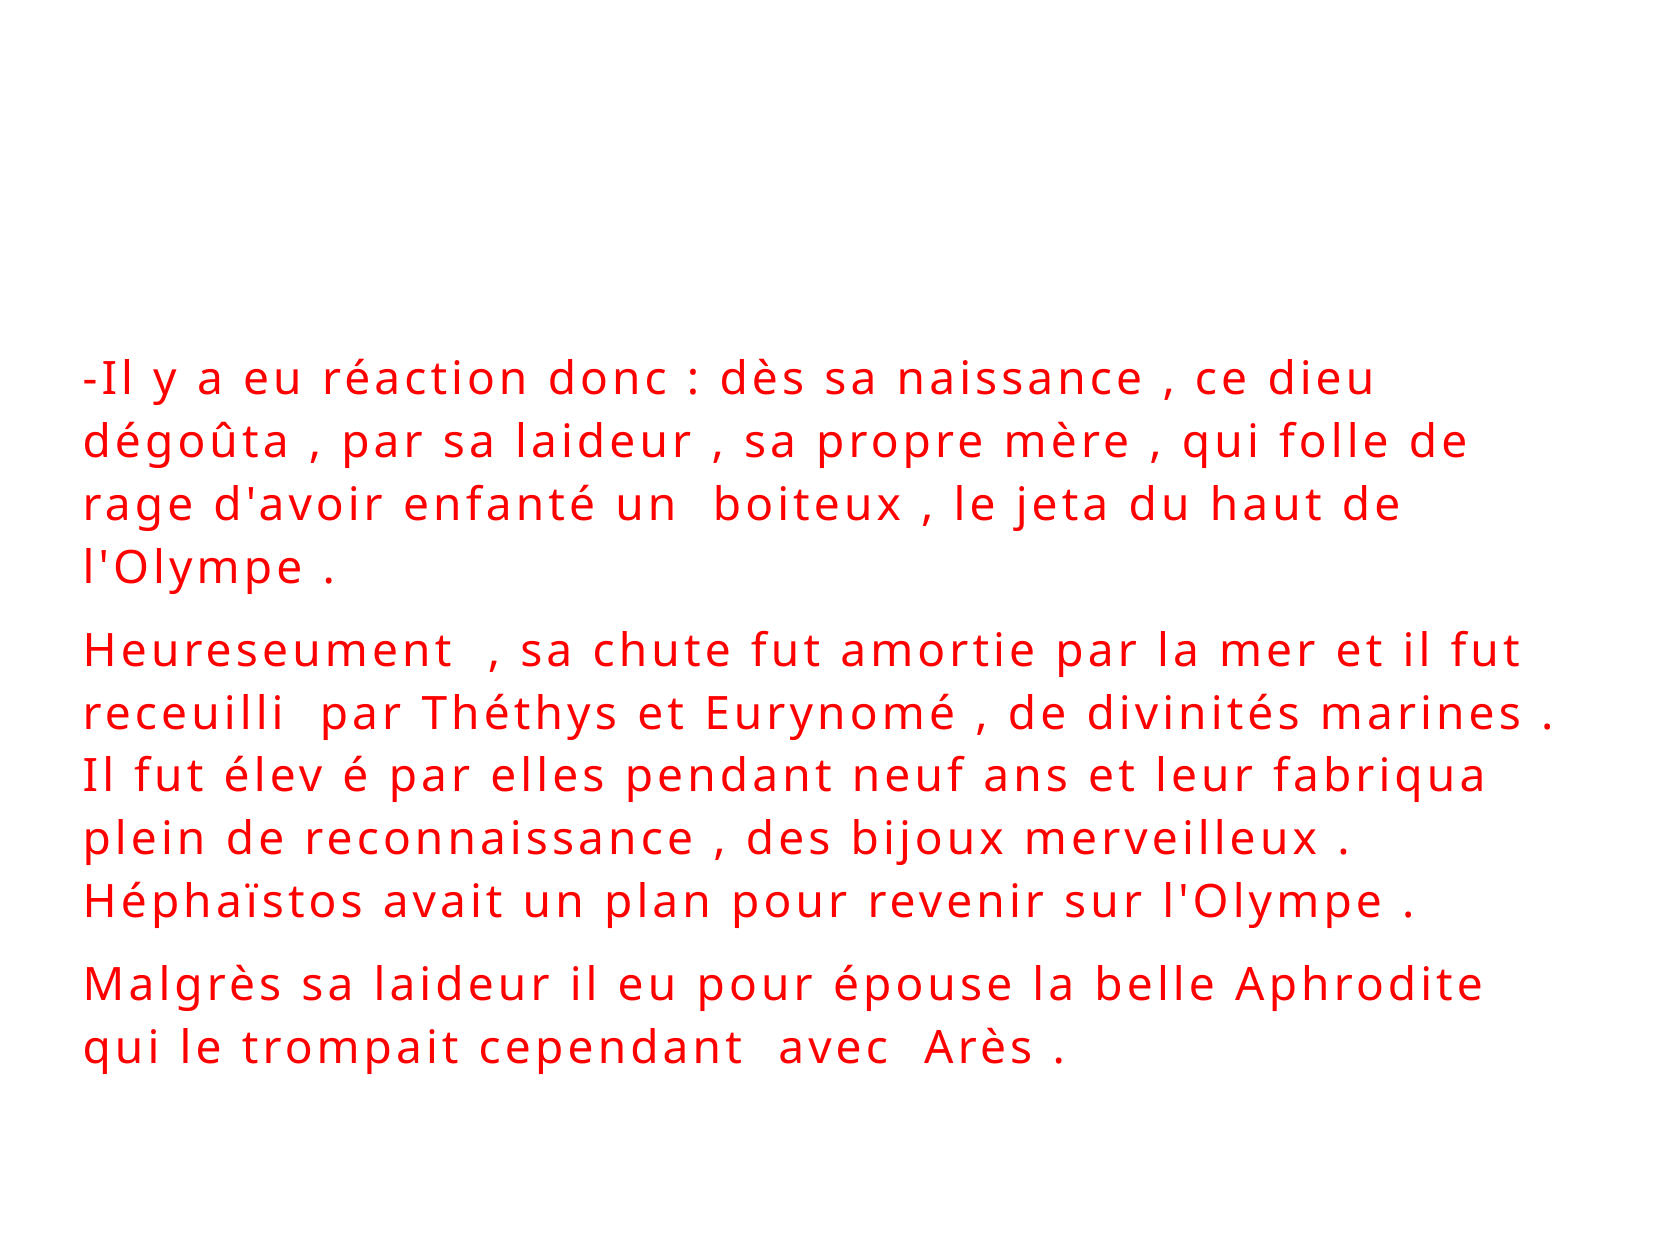

# -Il y a eu réaction donc : dès sa naissance , ce dieu dégoûta , par sa laideur , sa propre mère , qui folle de rage d'avoir enfanté un boiteux , le jeta du haut de l'Olympe .
Heureseument , sa chute fut amortie par la mer et il fut receuilli par Théthys et Eurynomé , de divinités marines . Il fut élev é par elles pendant neuf ans et leur fabriqua plein de reconnaissance , des bijoux merveilleux . Héphaïstos avait un plan pour revenir sur l'Olympe .
Malgrès sa laideur il eu pour épouse la belle Aphrodite qui le trompait cependant avec Arès .